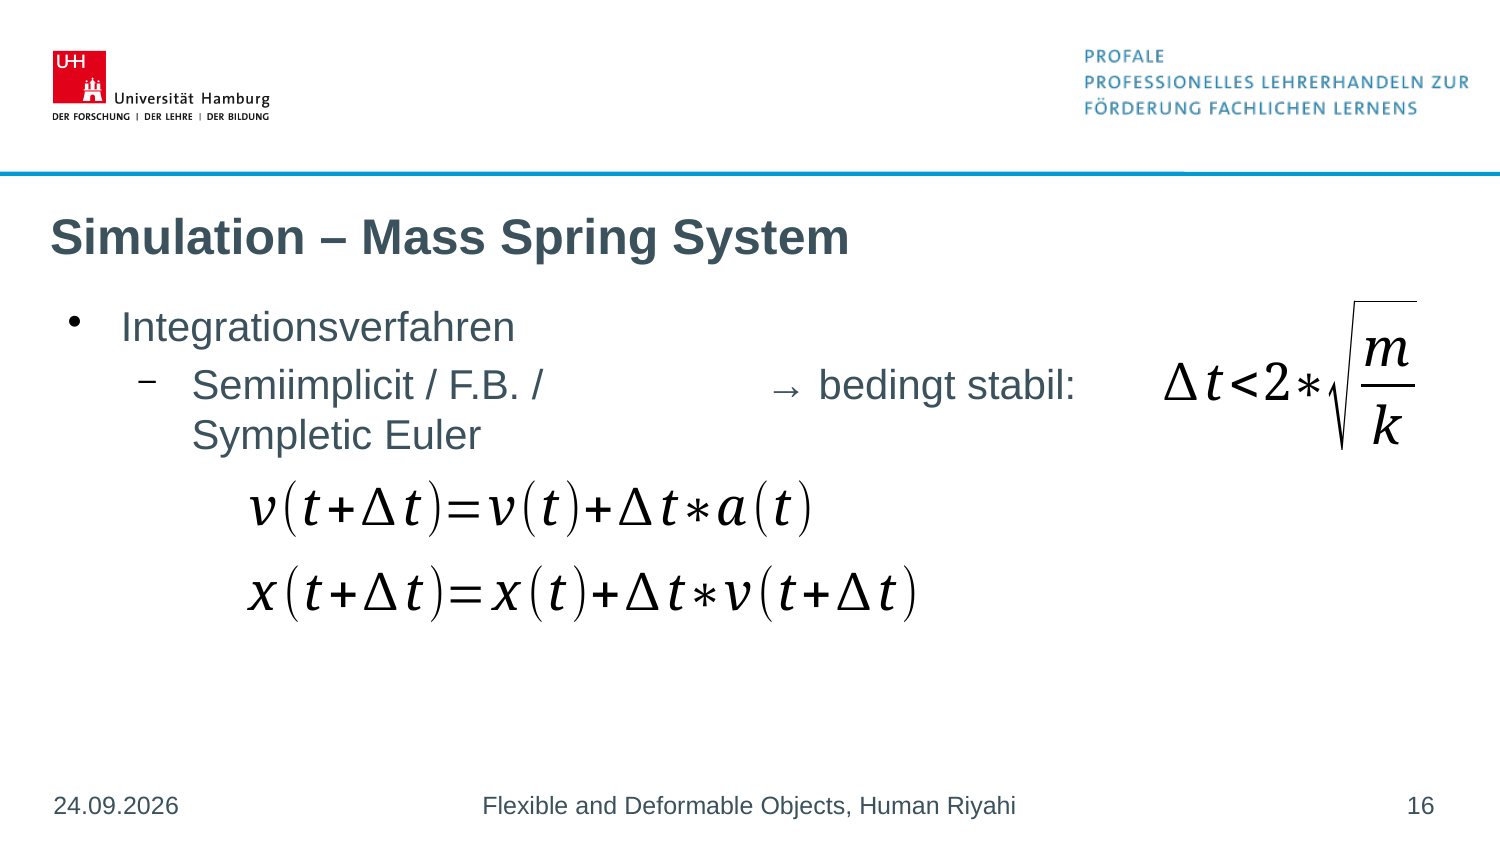

# Simulation – Mass Spring System
Integrationsverfahren
Semiimplicit / F.B. / Sympletic Euler
→ bedingt stabil:
Flexible and Deformable Objects, Human Riyahi